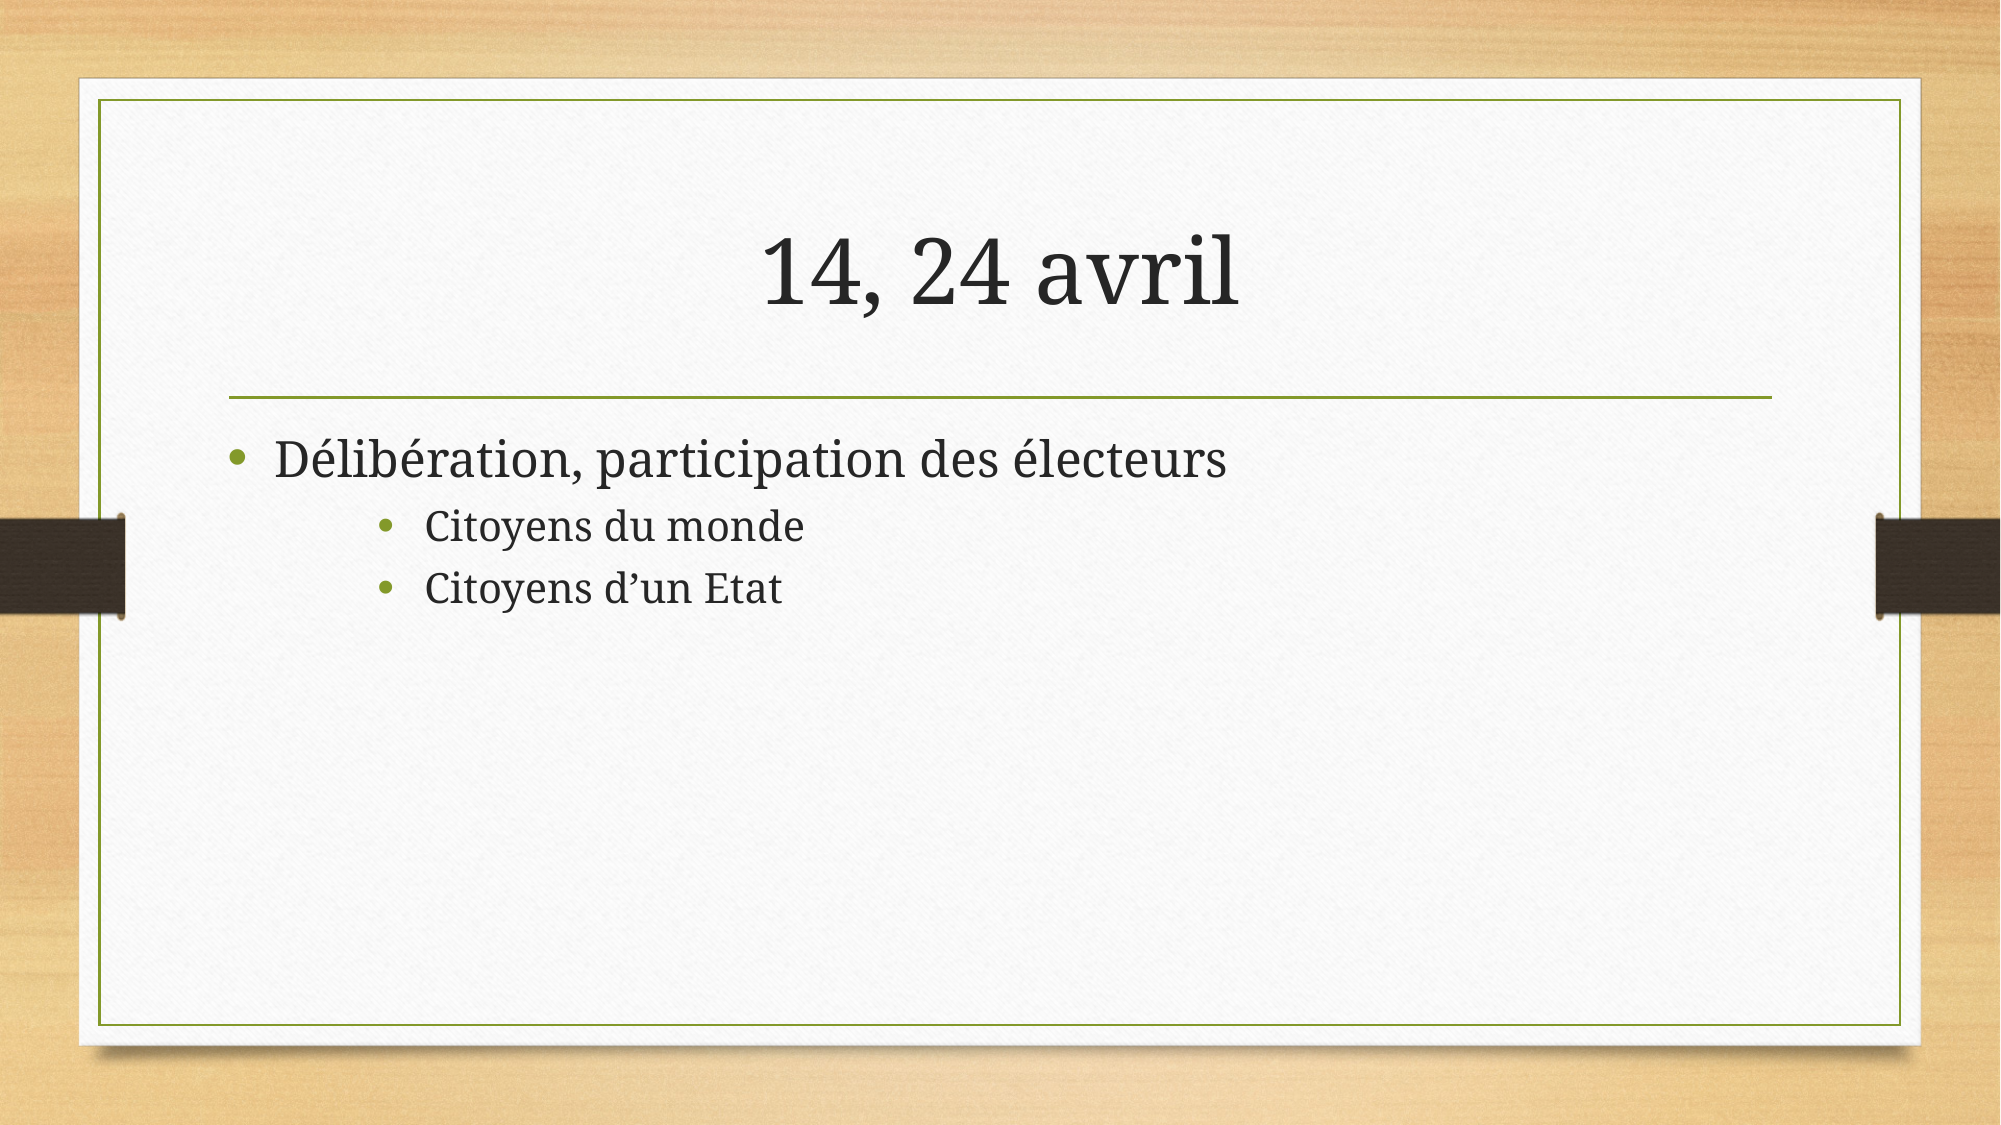

# 14, 24 avril
Délibération, participation des électeurs
Citoyens du monde
Citoyens d’un Etat